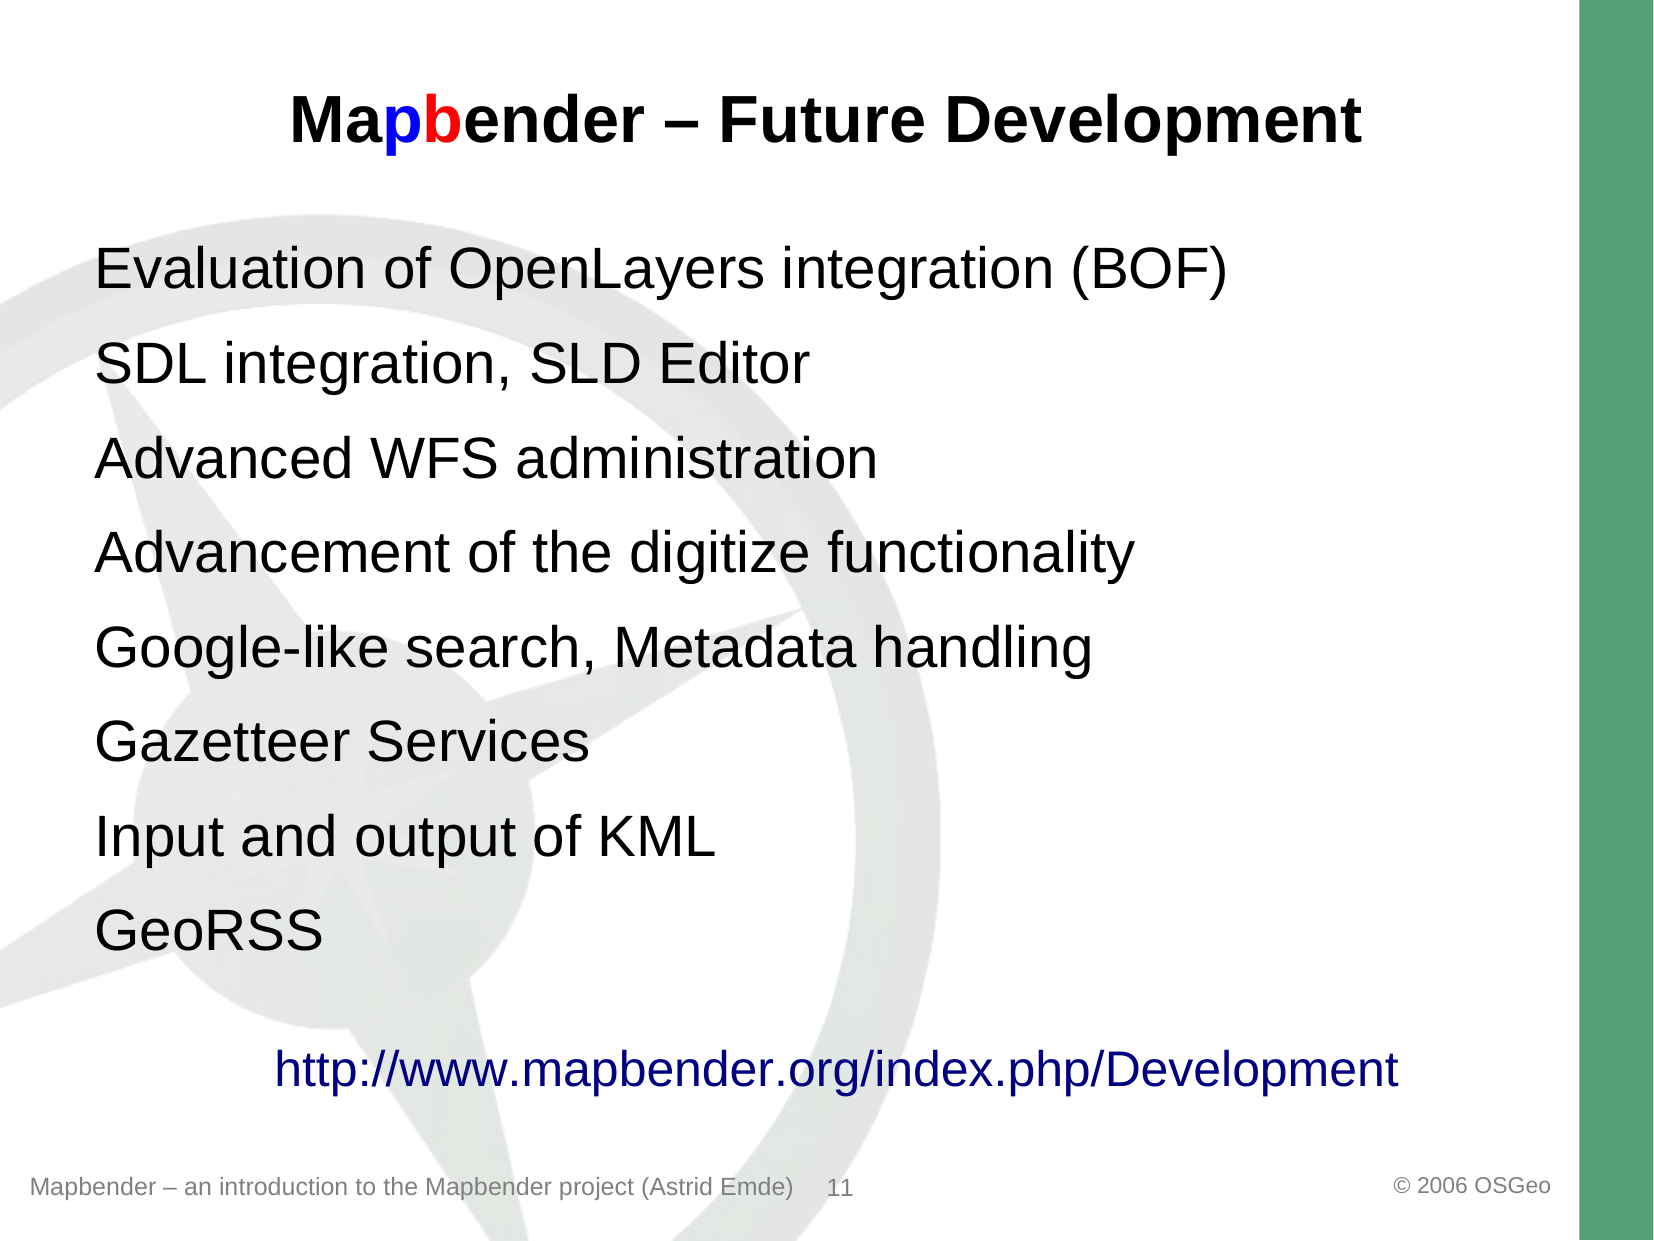

Mapbender – Future Development
# Evaluation of OpenLayers integration (BOF)
SDL integration, SLD Editor
Advanced WFS administration
Advancement of the digitize functionality
Google-like search, Metadata handling
Gazetteer Services
Input and output of KML
GeoRSS
http://www.mapbender.org/index.php/Development